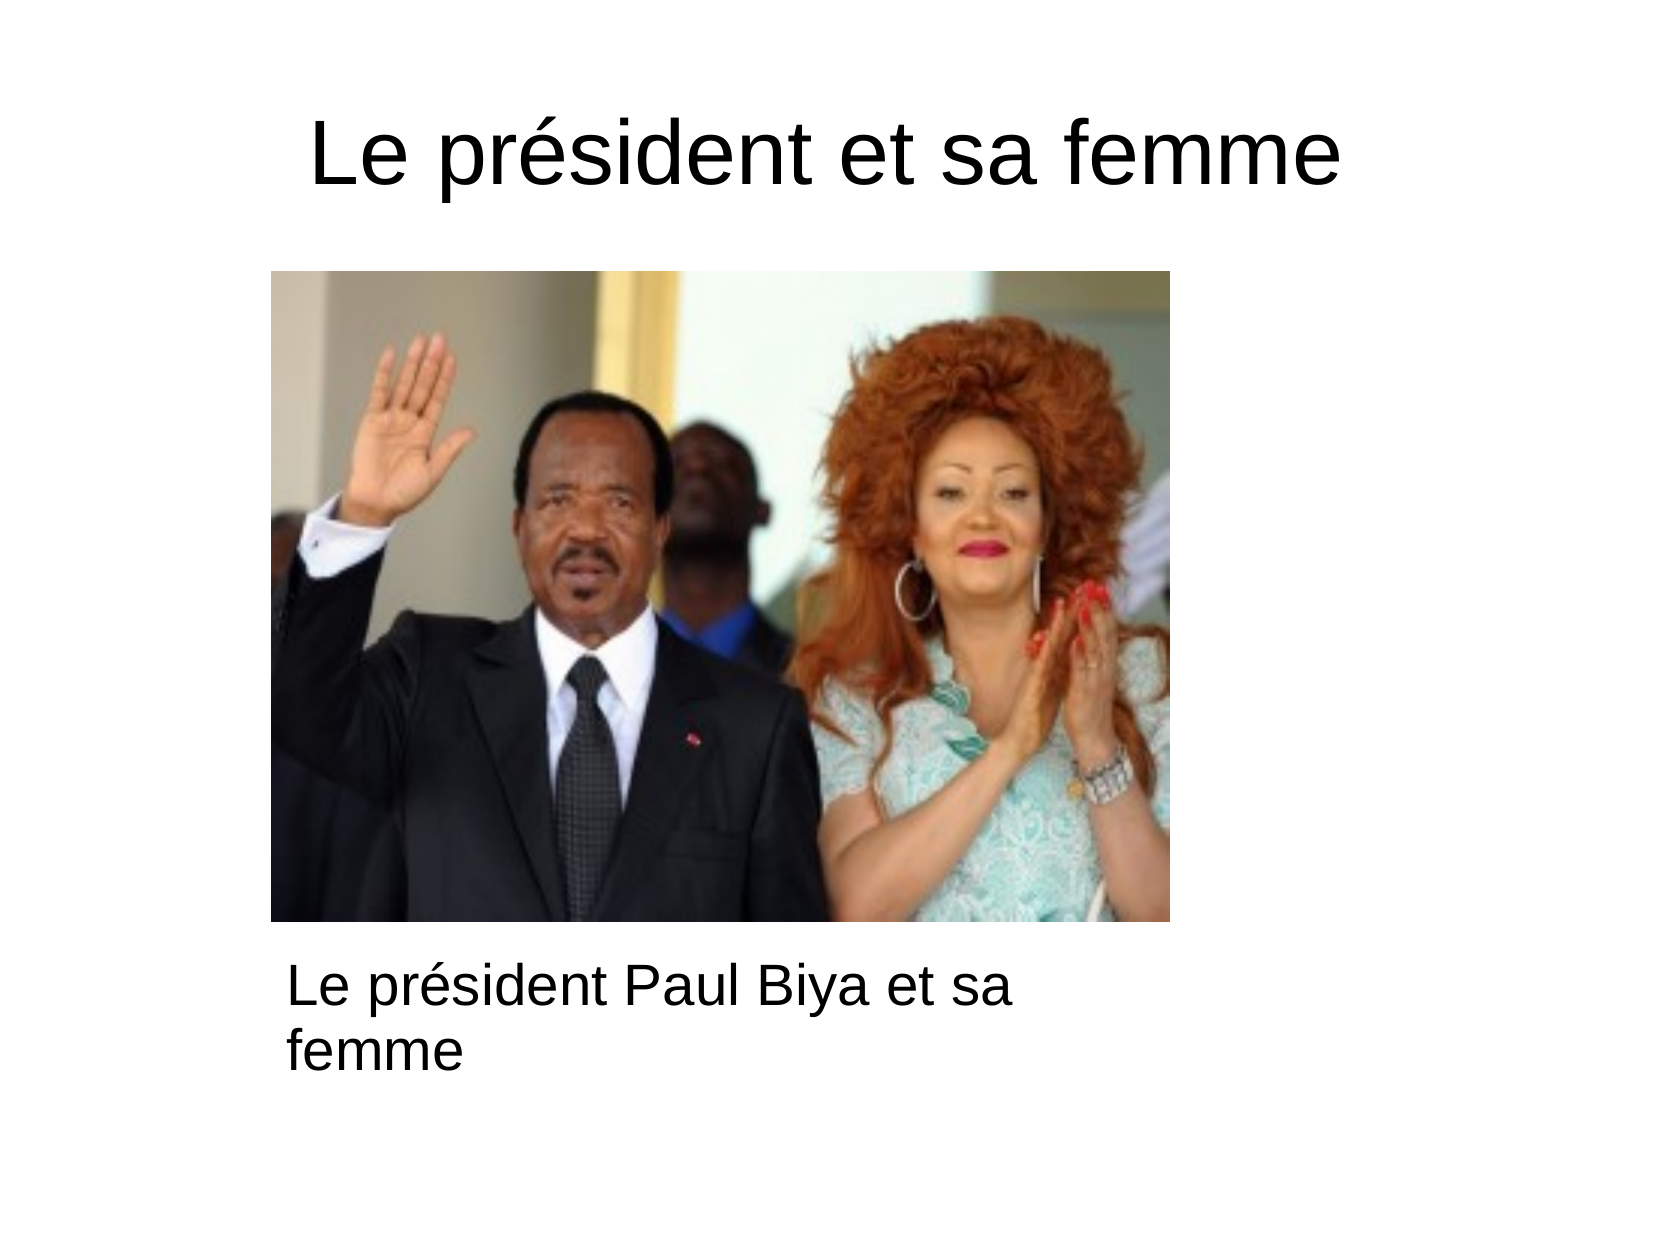

# Le président et sa femme
Le président Paul Biya et sa femme